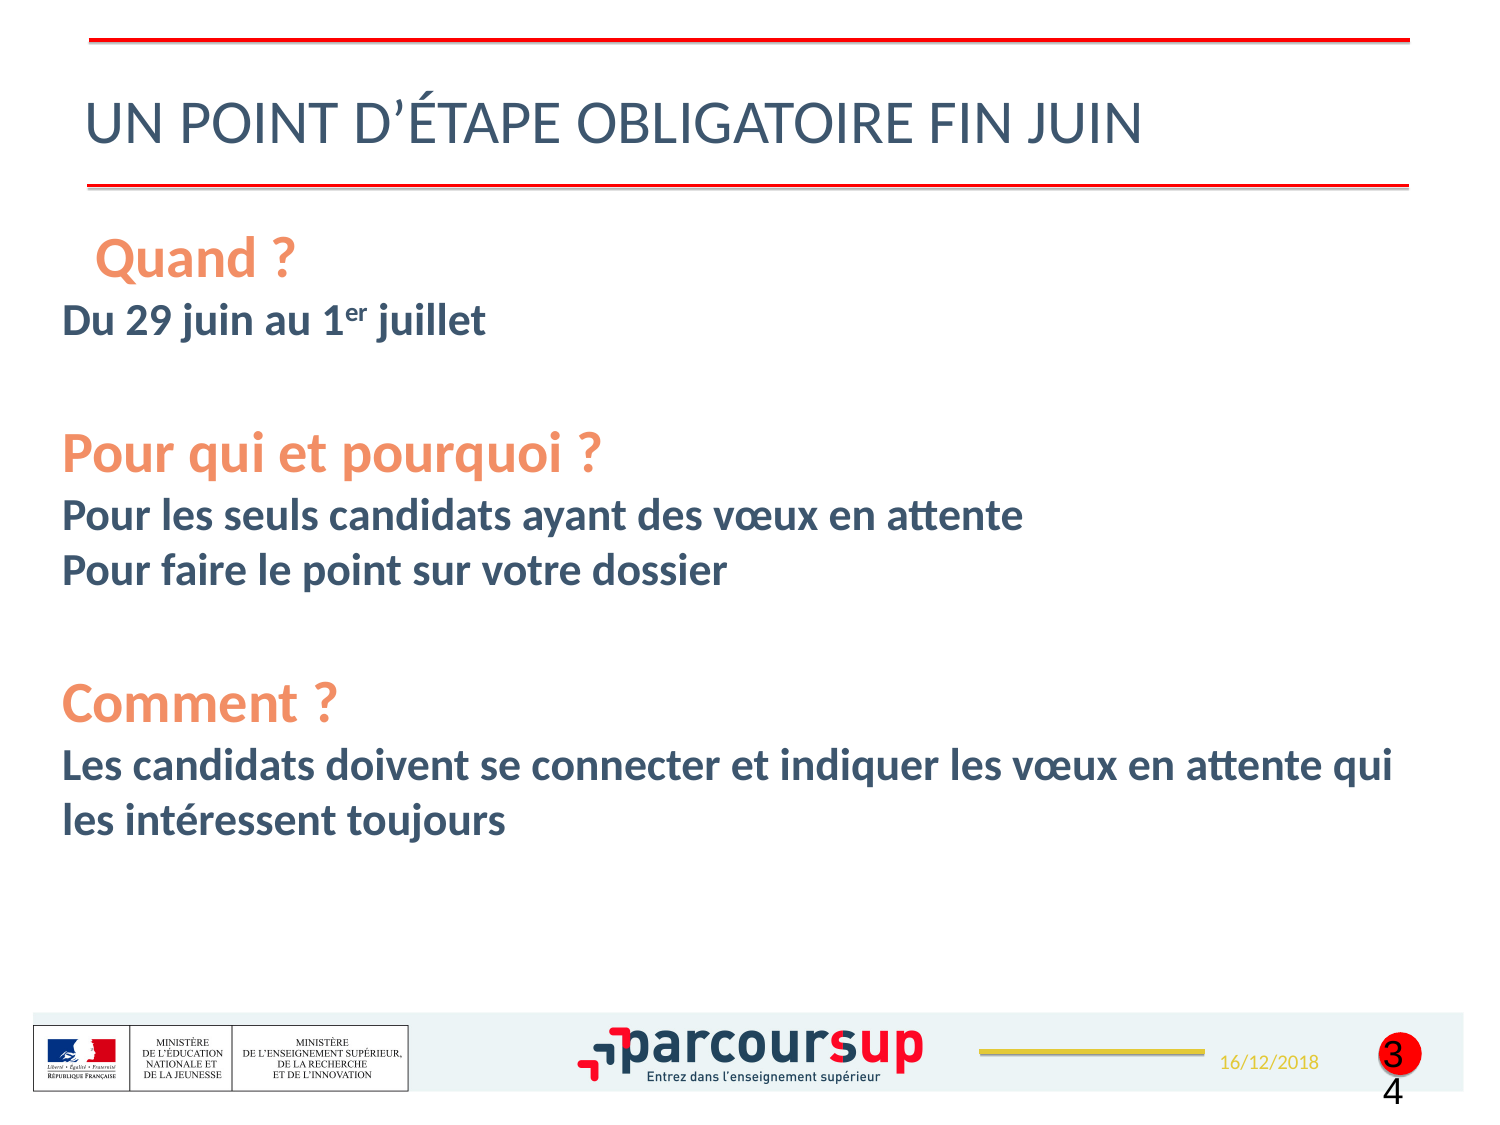

un point d’étape obligatoire fin juin
Quand ?
Du 29 juin au 1er juillet
Pour qui et pourquoi ?
Pour les seuls candidats ayant des vœux en attente
Pour faire le point sur votre dossier
Comment ?
Les candidats doivent se connecter et indiquer les vœux en attente qui les intéressent toujours